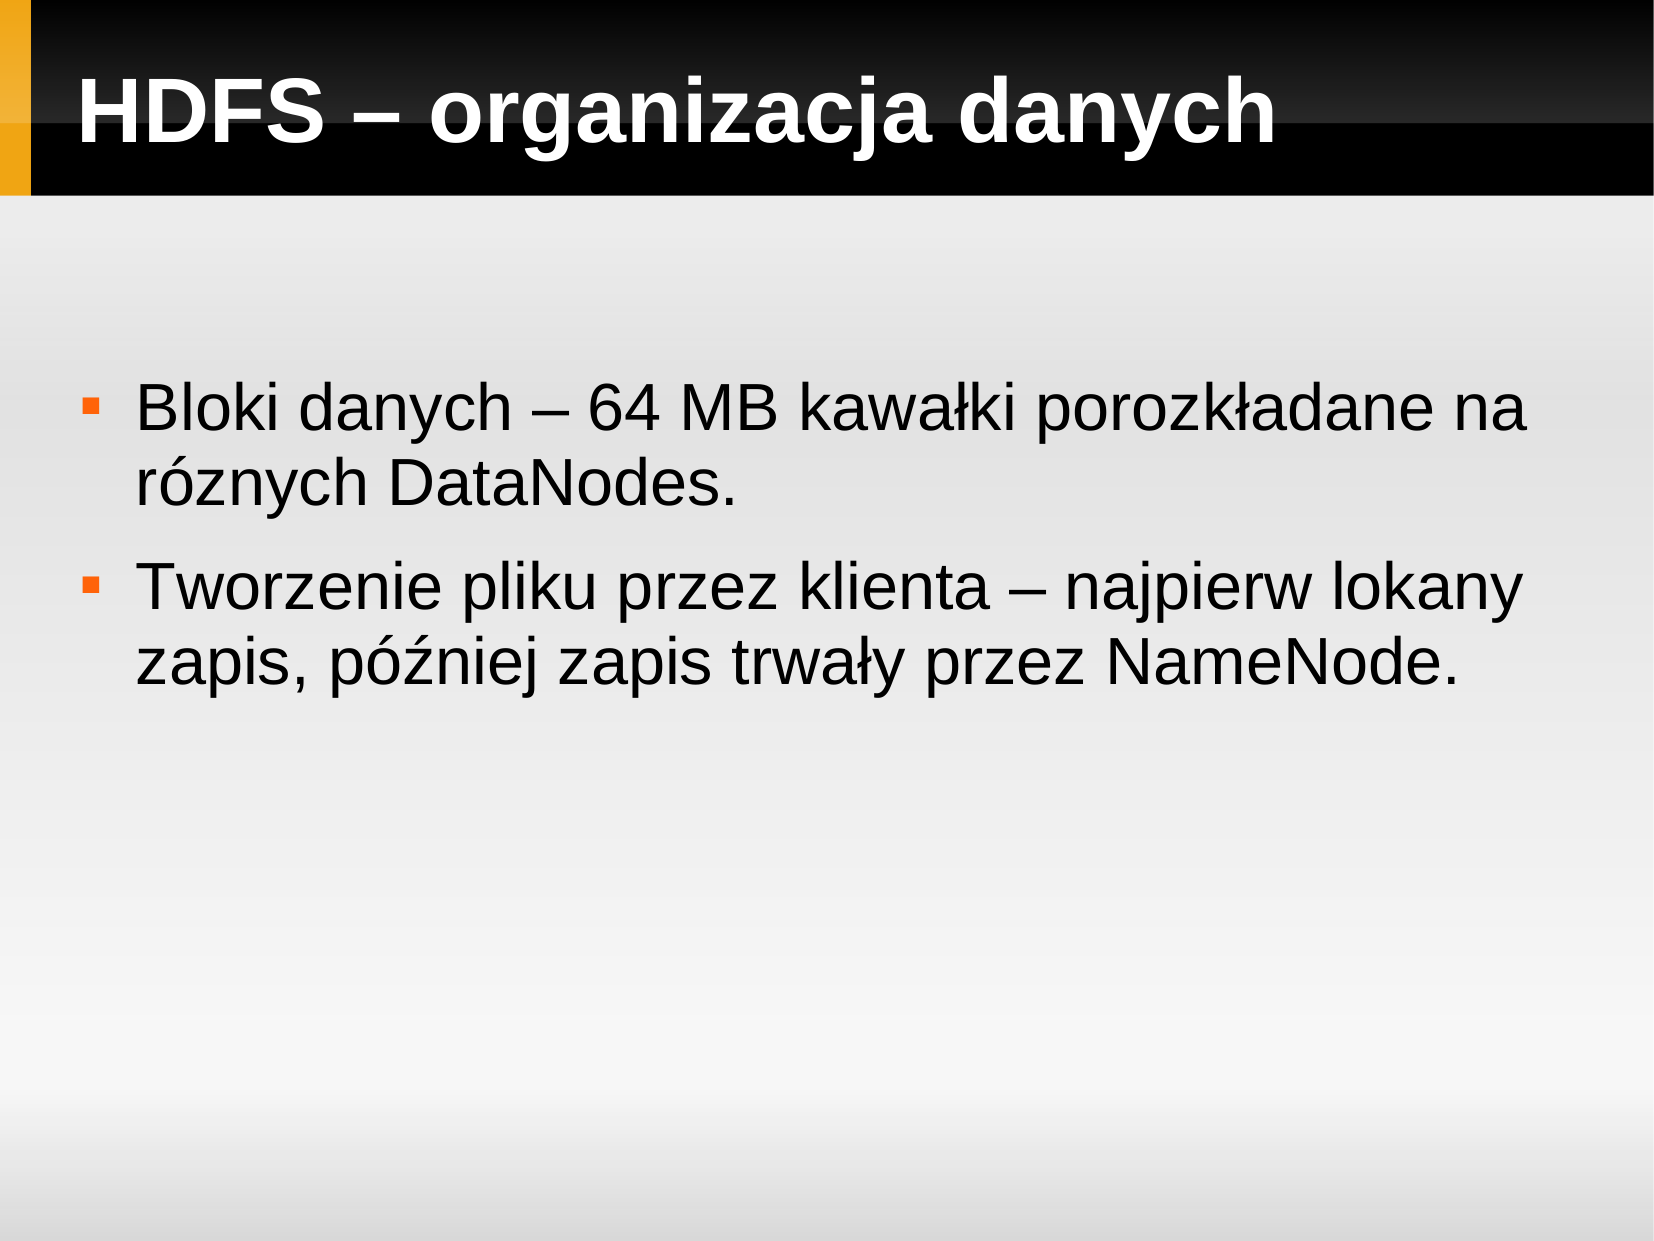

#
HDFS – organizacja danych
Bloki danych – 64 MB kawałki porozkładane na róznych DataNodes.
Tworzenie pliku przez klienta – najpierw lokany zapis, później zapis trwały przez NameNode.